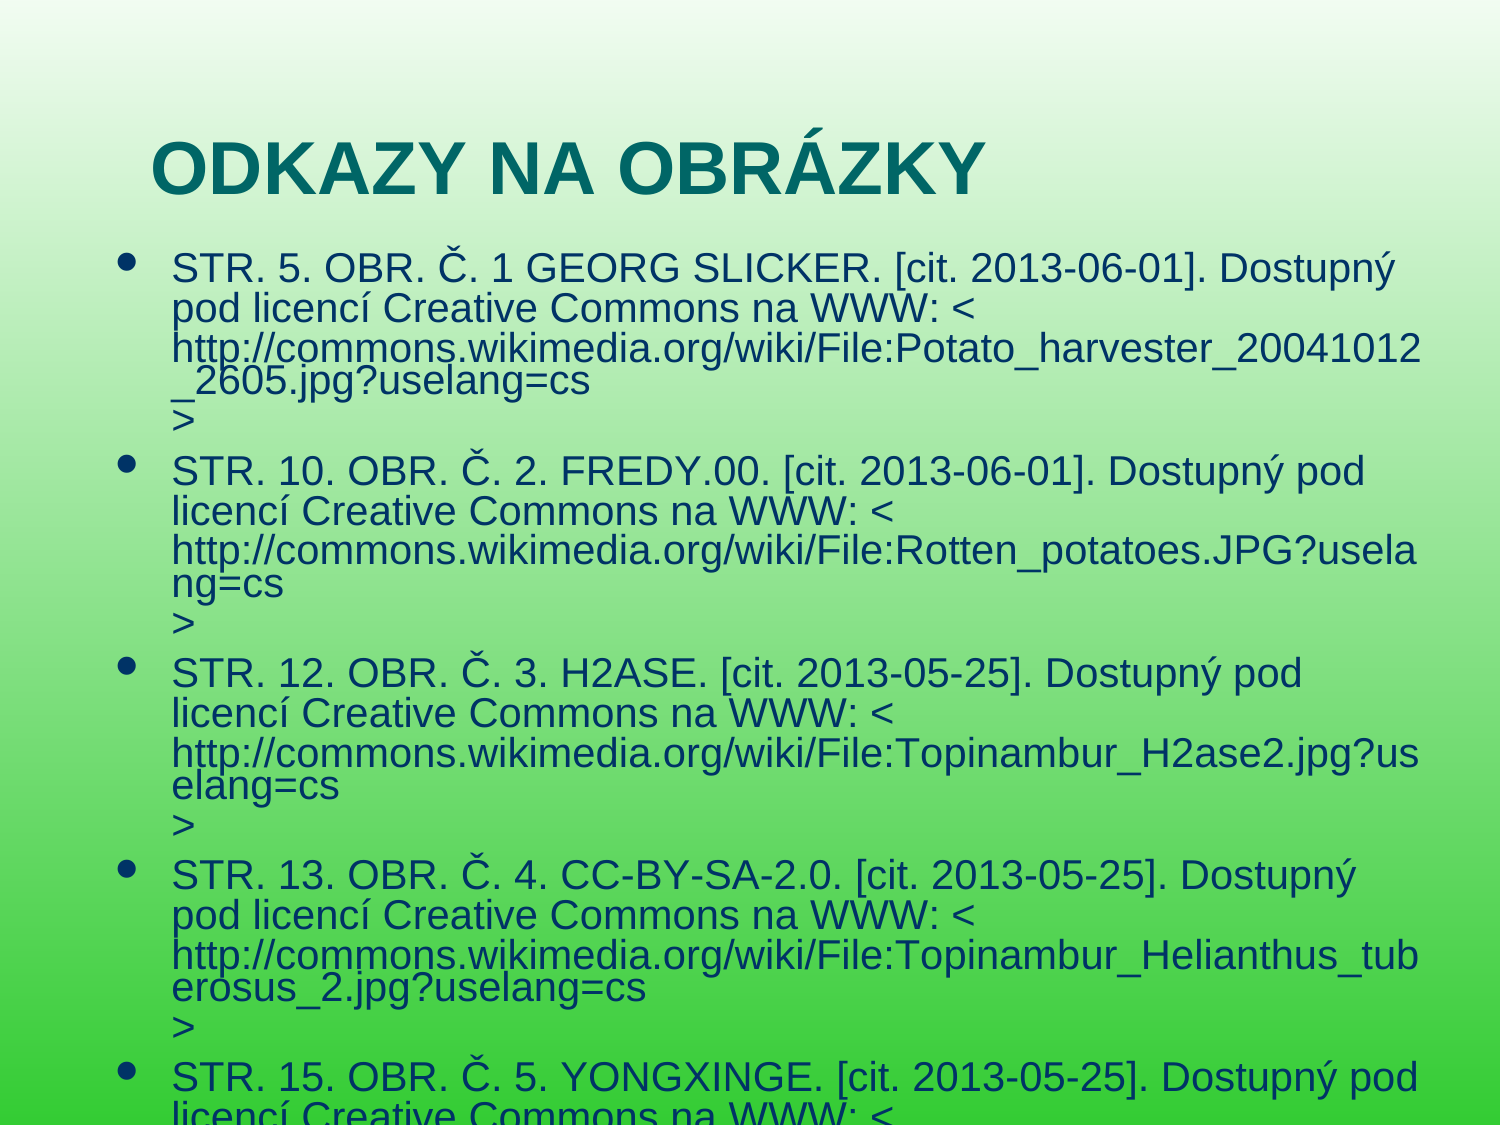

# ODKAZY NA OBRÁZKY
STR. 5. OBR. Č. 1 GEORG SLICKER. [cit. 2013-06-01]. Dostupný pod licencí Creative Commons na WWW: <http://commons.wikimedia.org/wiki/File:Potato_harvester_20041012_2605.jpg?uselang=cs>
STR. 10. OBR. Č. 2. FREDY.00. [cit. 2013-06-01]. Dostupný pod licencí Creative Commons na WWW: <http://commons.wikimedia.org/wiki/File:Rotten_potatoes.JPG?uselang=cs>
STR. 12. OBR. Č. 3. H2ASE. [cit. 2013-05-25]. Dostupný pod licencí Creative Commons na WWW: <http://commons.wikimedia.org/wiki/File:Topinambur_H2ase2.jpg?uselang=cs>
STR. 13. OBR. Č. 4. CC-BY-SA-2.0. [cit. 2013-05-25]. Dostupný pod licencí Creative Commons na WWW: <http://commons.wikimedia.org/wiki/File:Topinambur_Helianthus_tuberosus_2.jpg?uselang=cs>
STR. 15. OBR. Č. 5. YONGXINGE. [cit. 2013-05-25]. Dostupný pod licencí Creative Commons na WWW: <http://commons.wikimedia.org/wiki/File:Taro_corms_2.jpg?uselang=cs>